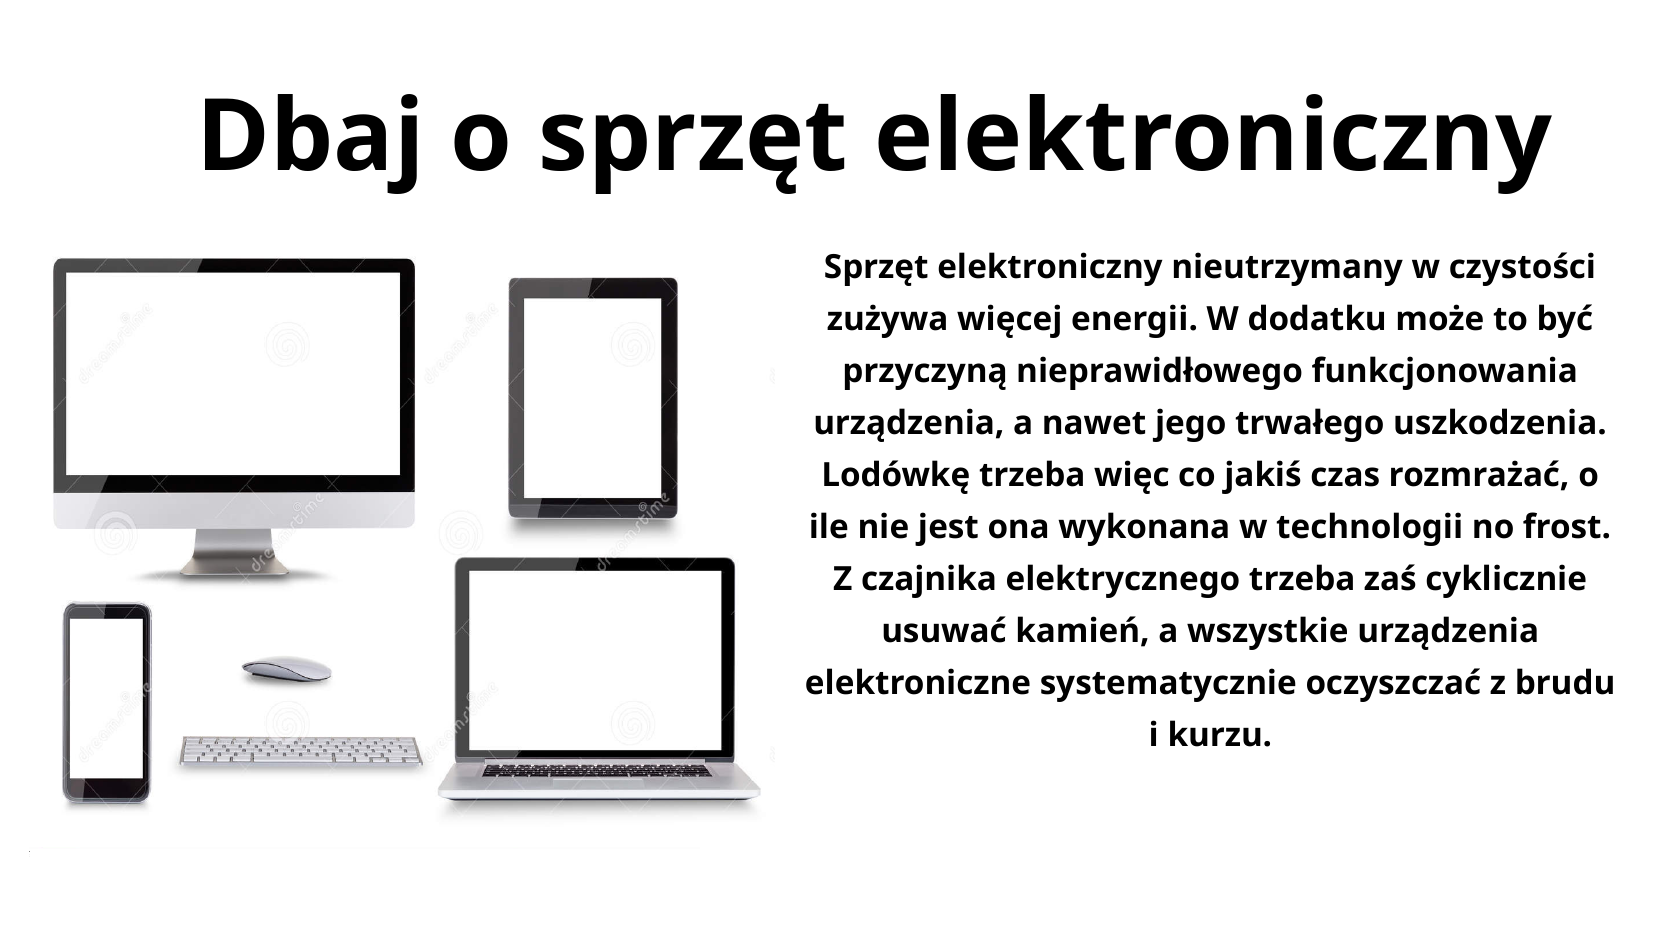

# Dbaj o sprzęt elektroniczny
Sprzęt elektroniczny nieutrzymany w czystości zużywa więcej energii. W dodatku może to być przyczyną nieprawidłowego funkcjonowania urządzenia, a nawet jego trwałego uszkodzenia. Lodówkę trzeba więc co jakiś czas rozmrażać, o ile nie jest ona wykonana w technologii no frost. Z czajnika elektrycznego trzeba zaś cyklicznie usuwać kamień, a wszystkie urządzenia elektroniczne systematycznie oczyszczać z brudu i kurzu.